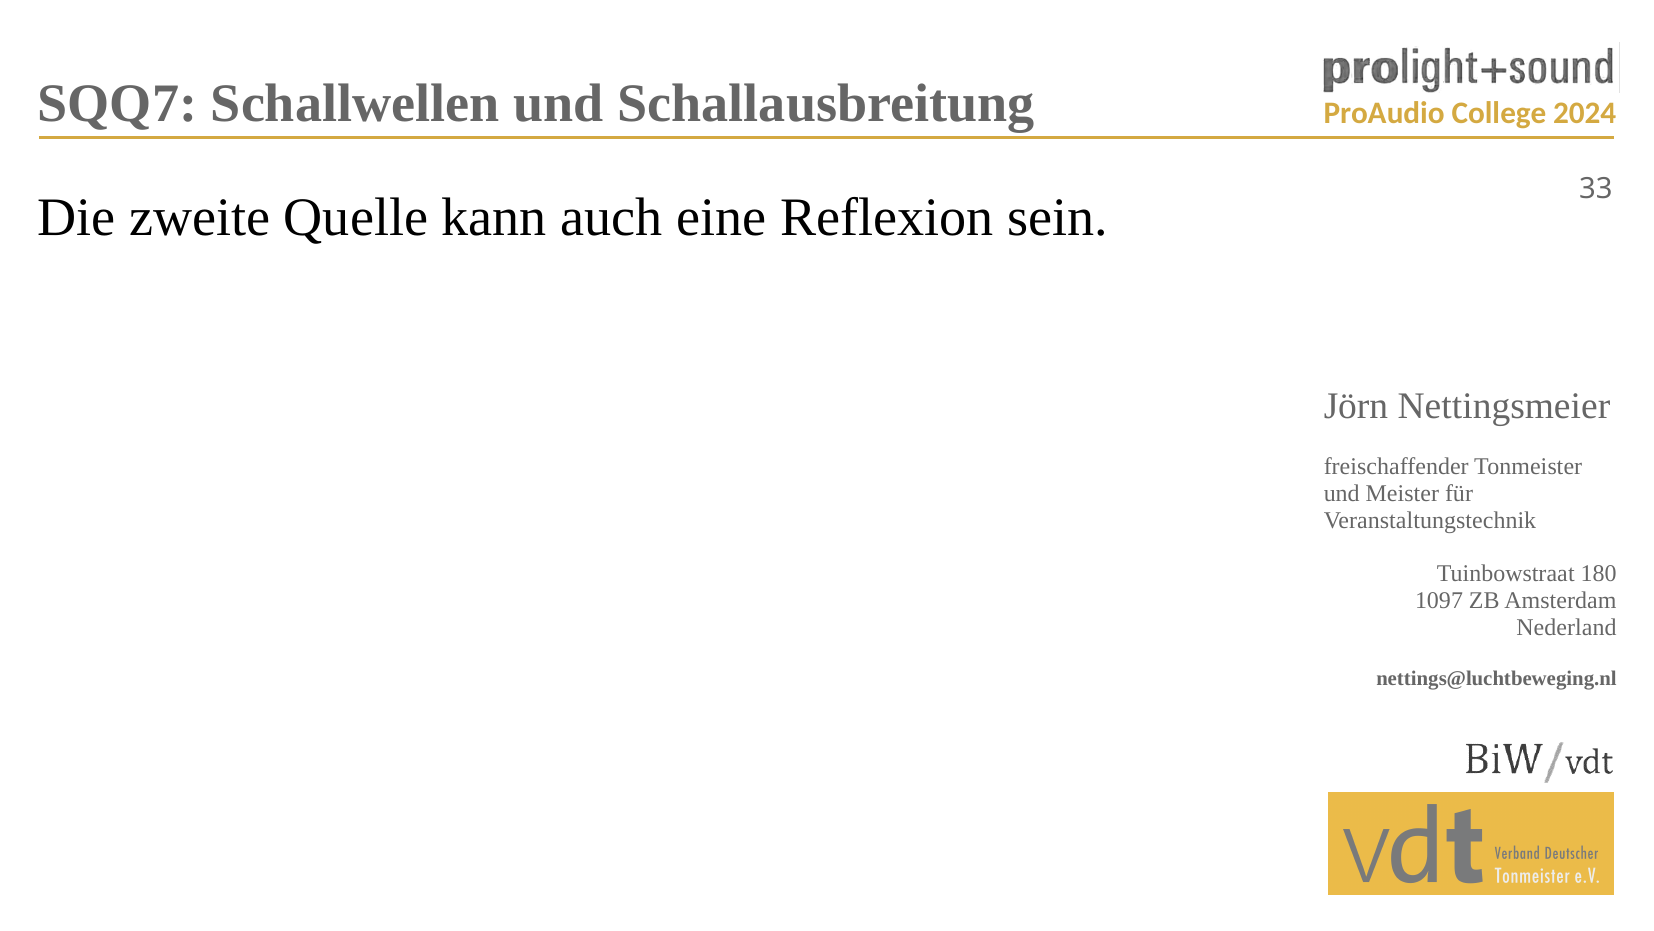

# SQQ7: Schallwellen und Schallausbreitung
33
Die zweite Quelle kann auch eine Reflexion sein.